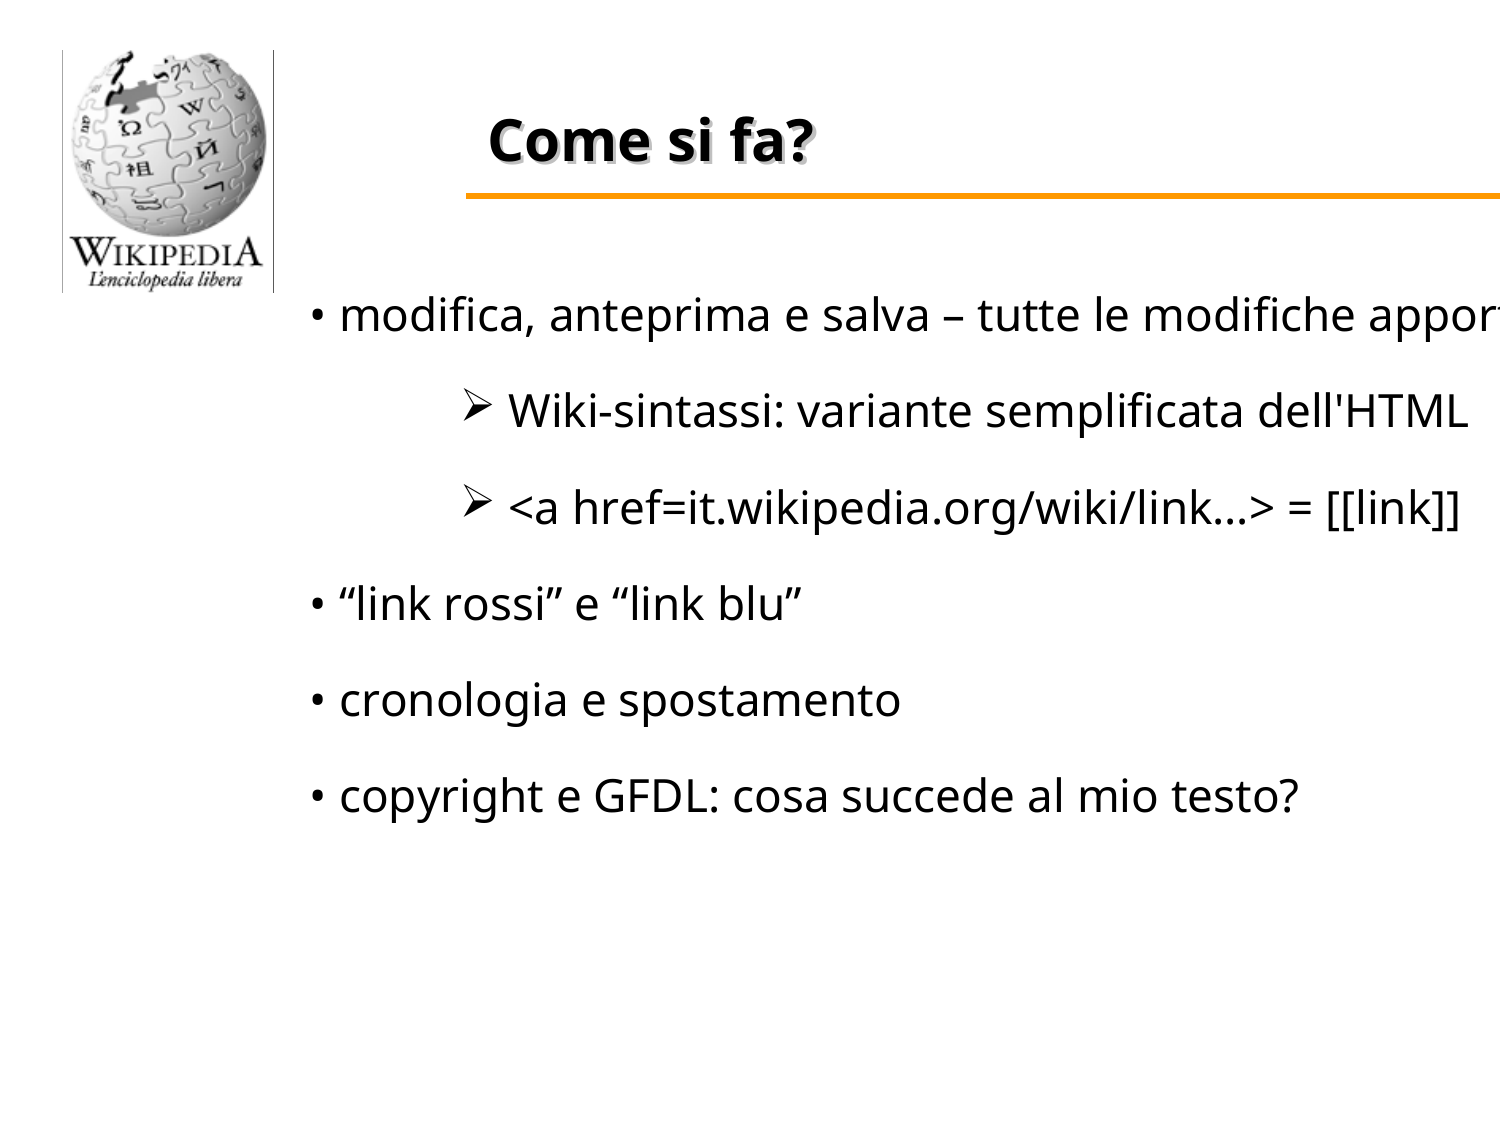

Come si fa?
 modifica, anteprima e salva – tutte le modifiche apportate sono on-line da subito
 Wiki-sintassi: variante semplificata dell'HTML
 <a href=it.wikipedia.org/wiki/link…> = [[link]]
 “link rossi” e “link blu”
 cronologia e spostamento
 copyright e GFDL: cosa succede al mio testo?